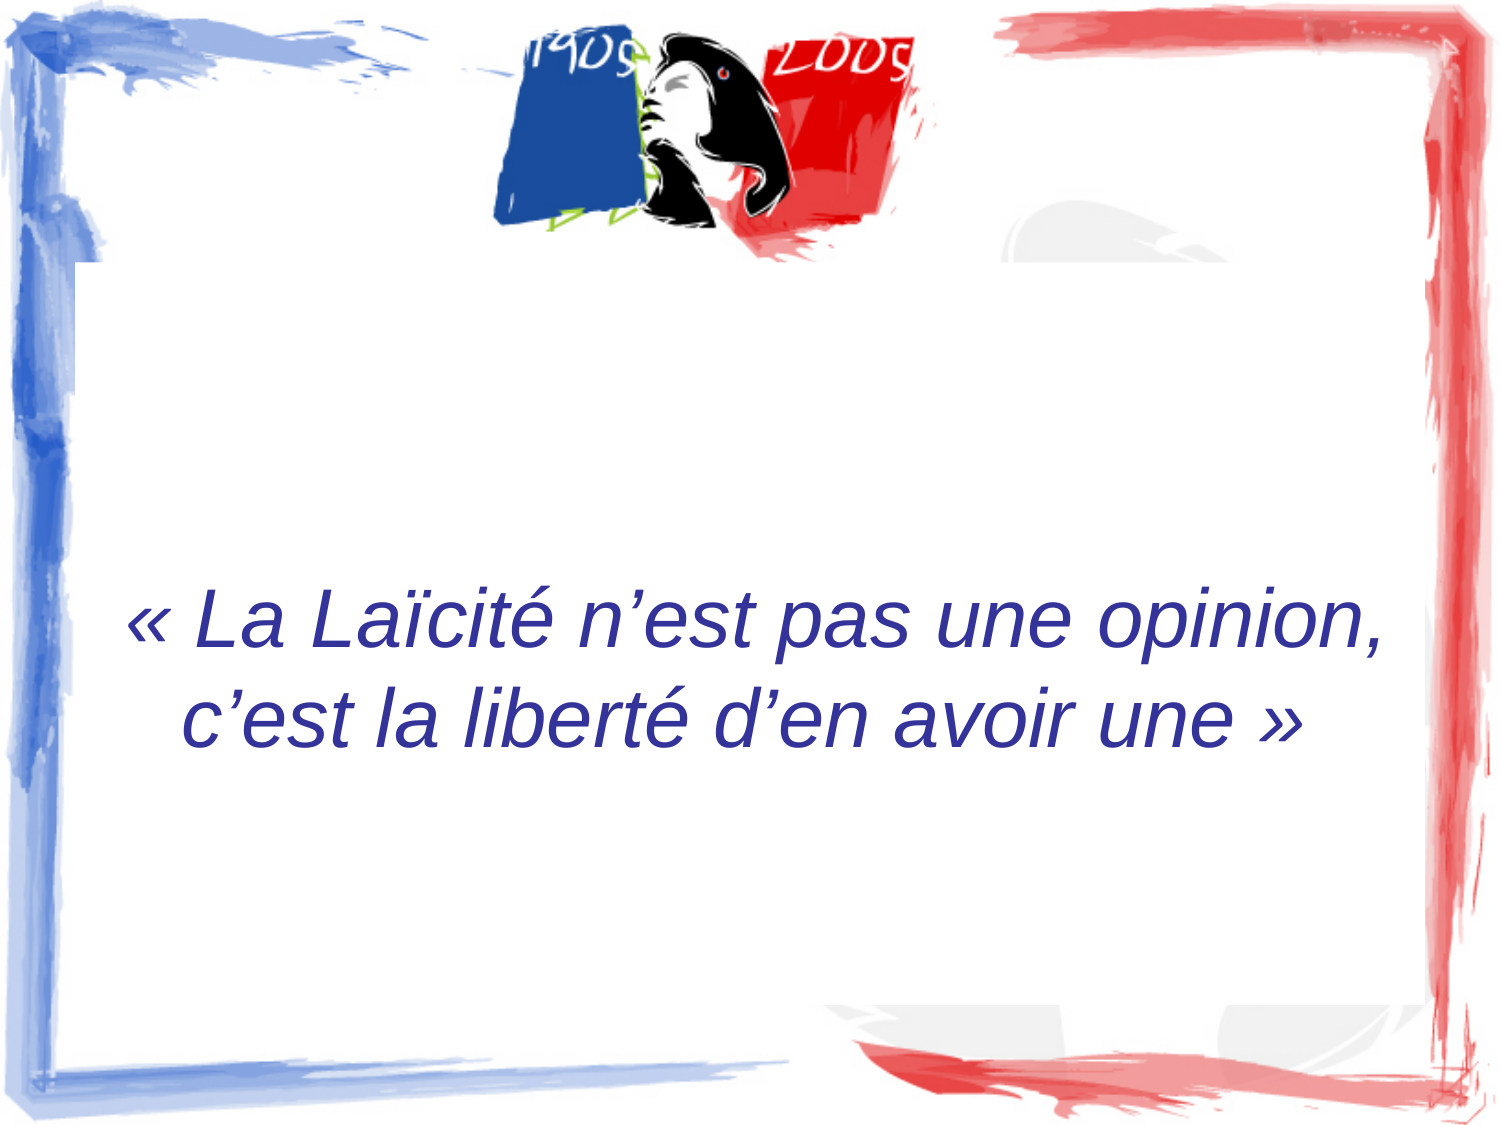

# « La Laïcité n’est pas une opinion, c’est la liberté d’en avoir une »